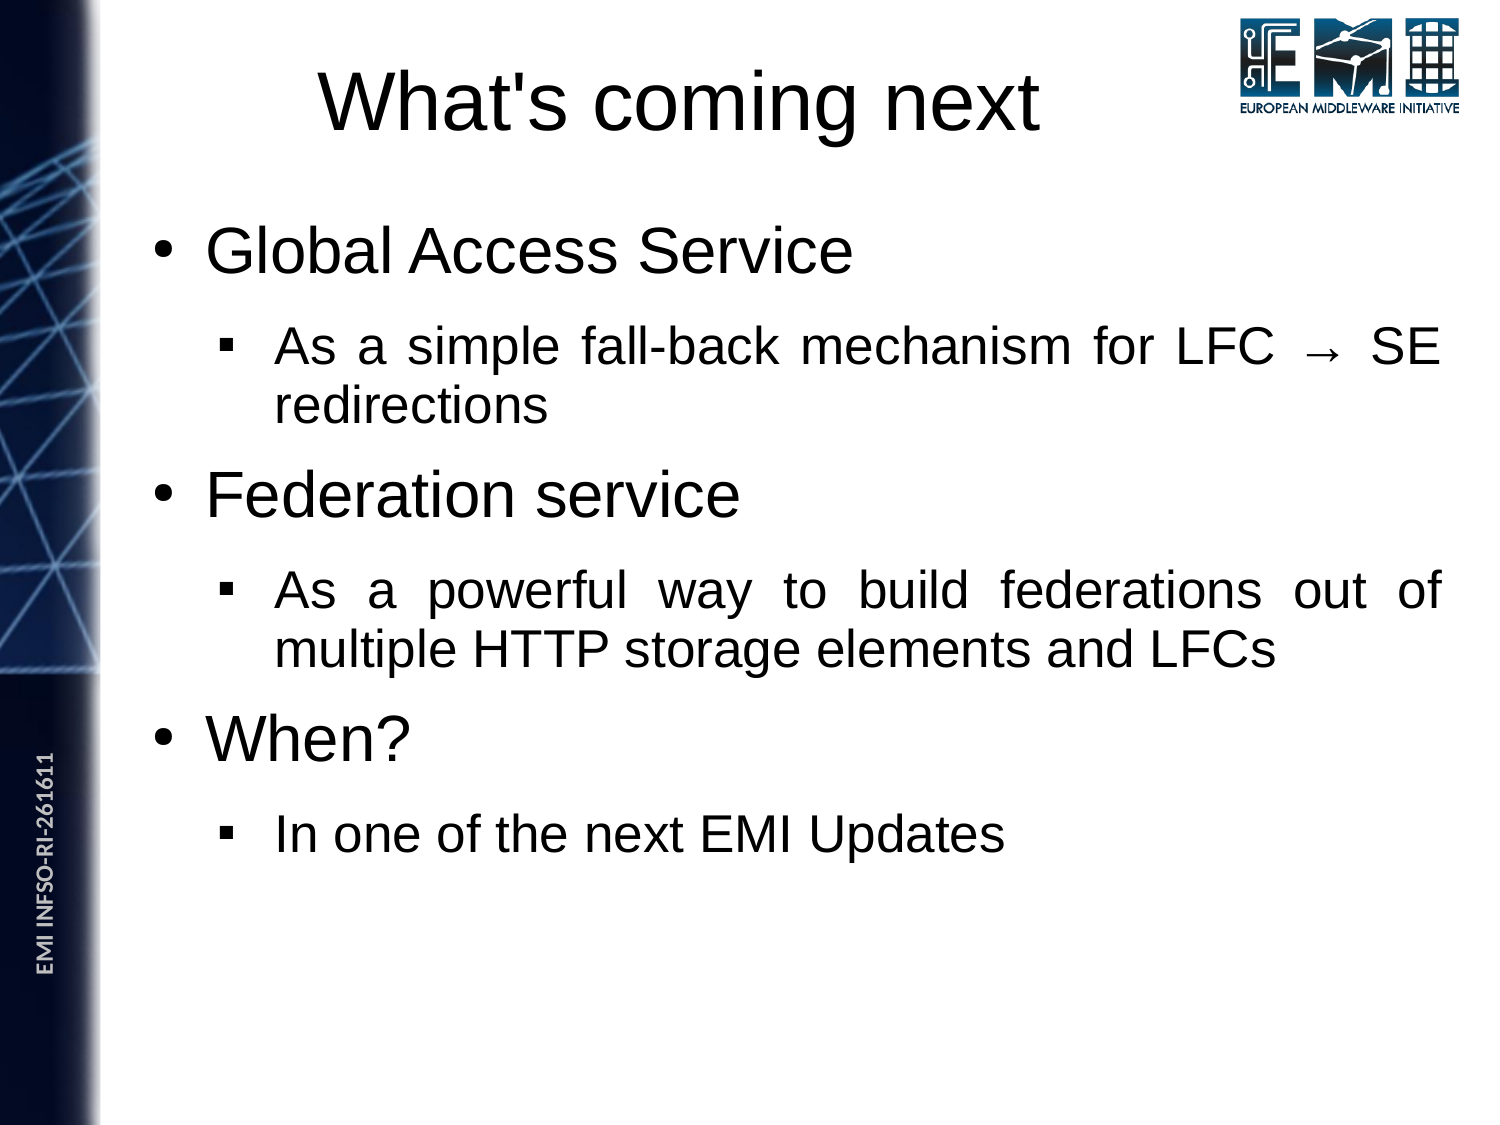

# What's coming next
Global Access Service
As a simple fall-back mechanism for LFC → SE redirections
Federation service
As a powerful way to build federations out of multiple HTTP storage elements and LFCs
When?
In one of the next EMI Updates